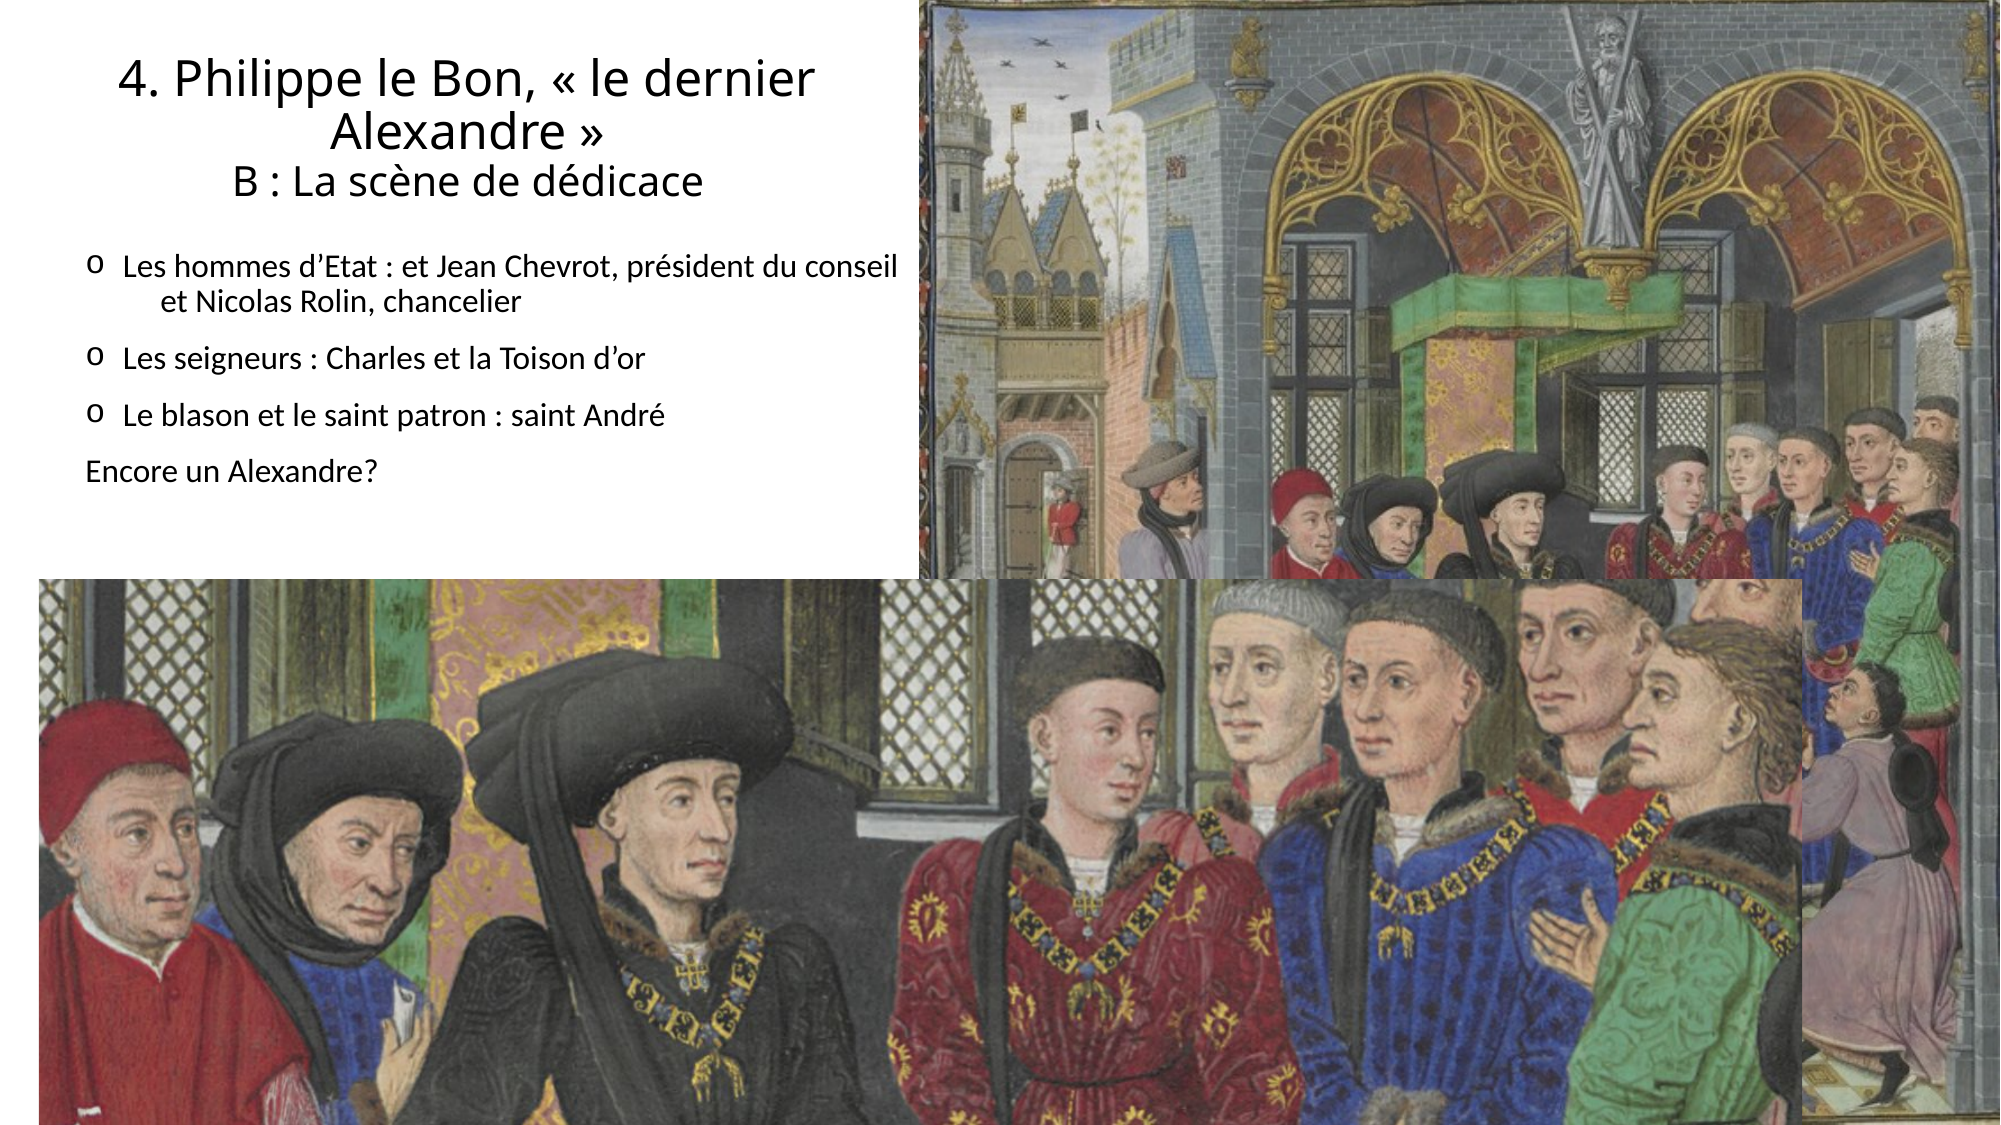

# 4. Philippe le Bon, « le dernier Alexandre » B : La scène de dédicace
Les hommes d’Etat : et Jean Chevrot, président du conseil et Nicolas Rolin, chancelier
Les seigneurs : Charles et la Toison d’or
Le blason et le saint patron : saint André
Encore un Alexandre?
« Une icône du bon gouvernement »
BnF 9342 f°5